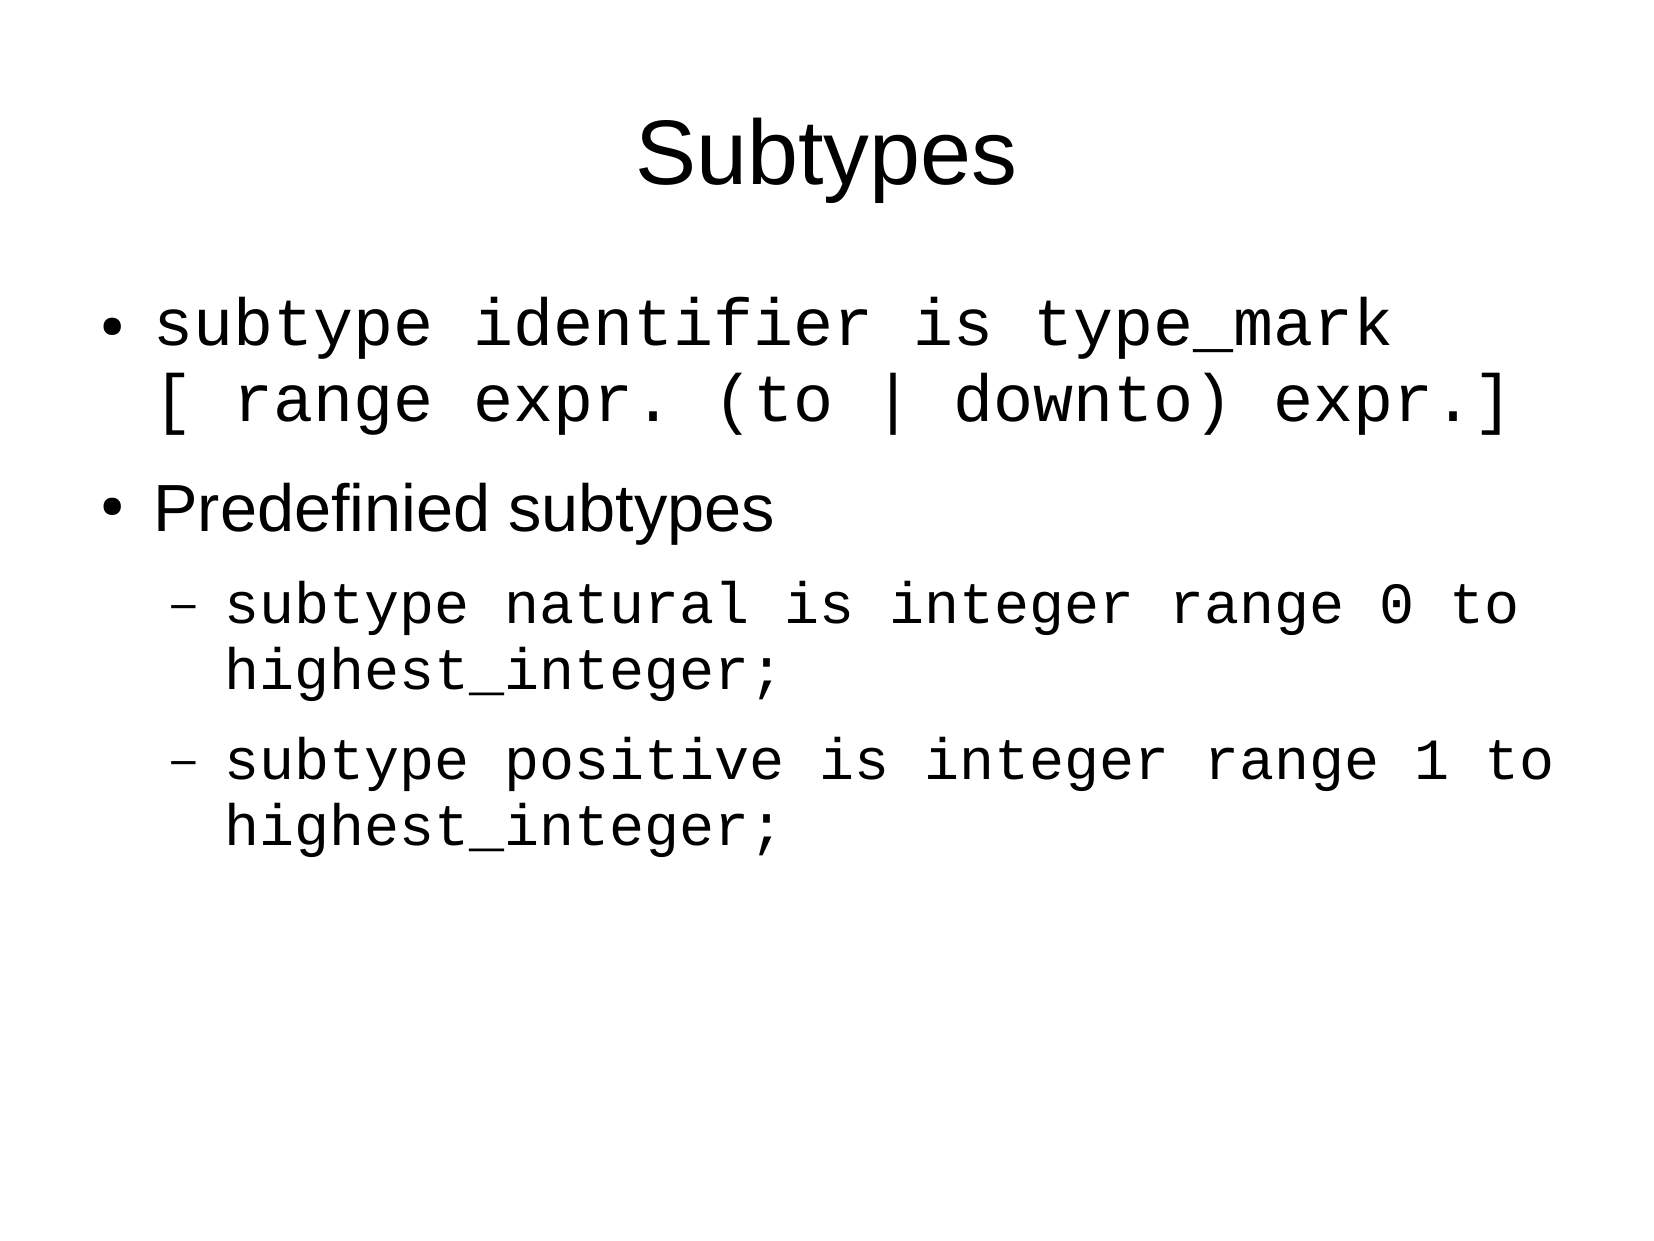

# Subtypes
subtype identifier is type_mark [ range expr. (to | downto) expr.]
Predefinied subtypes
subtype natural is integer range 0 to highest_integer;
subtype positive is integer range 1 to highest_integer;